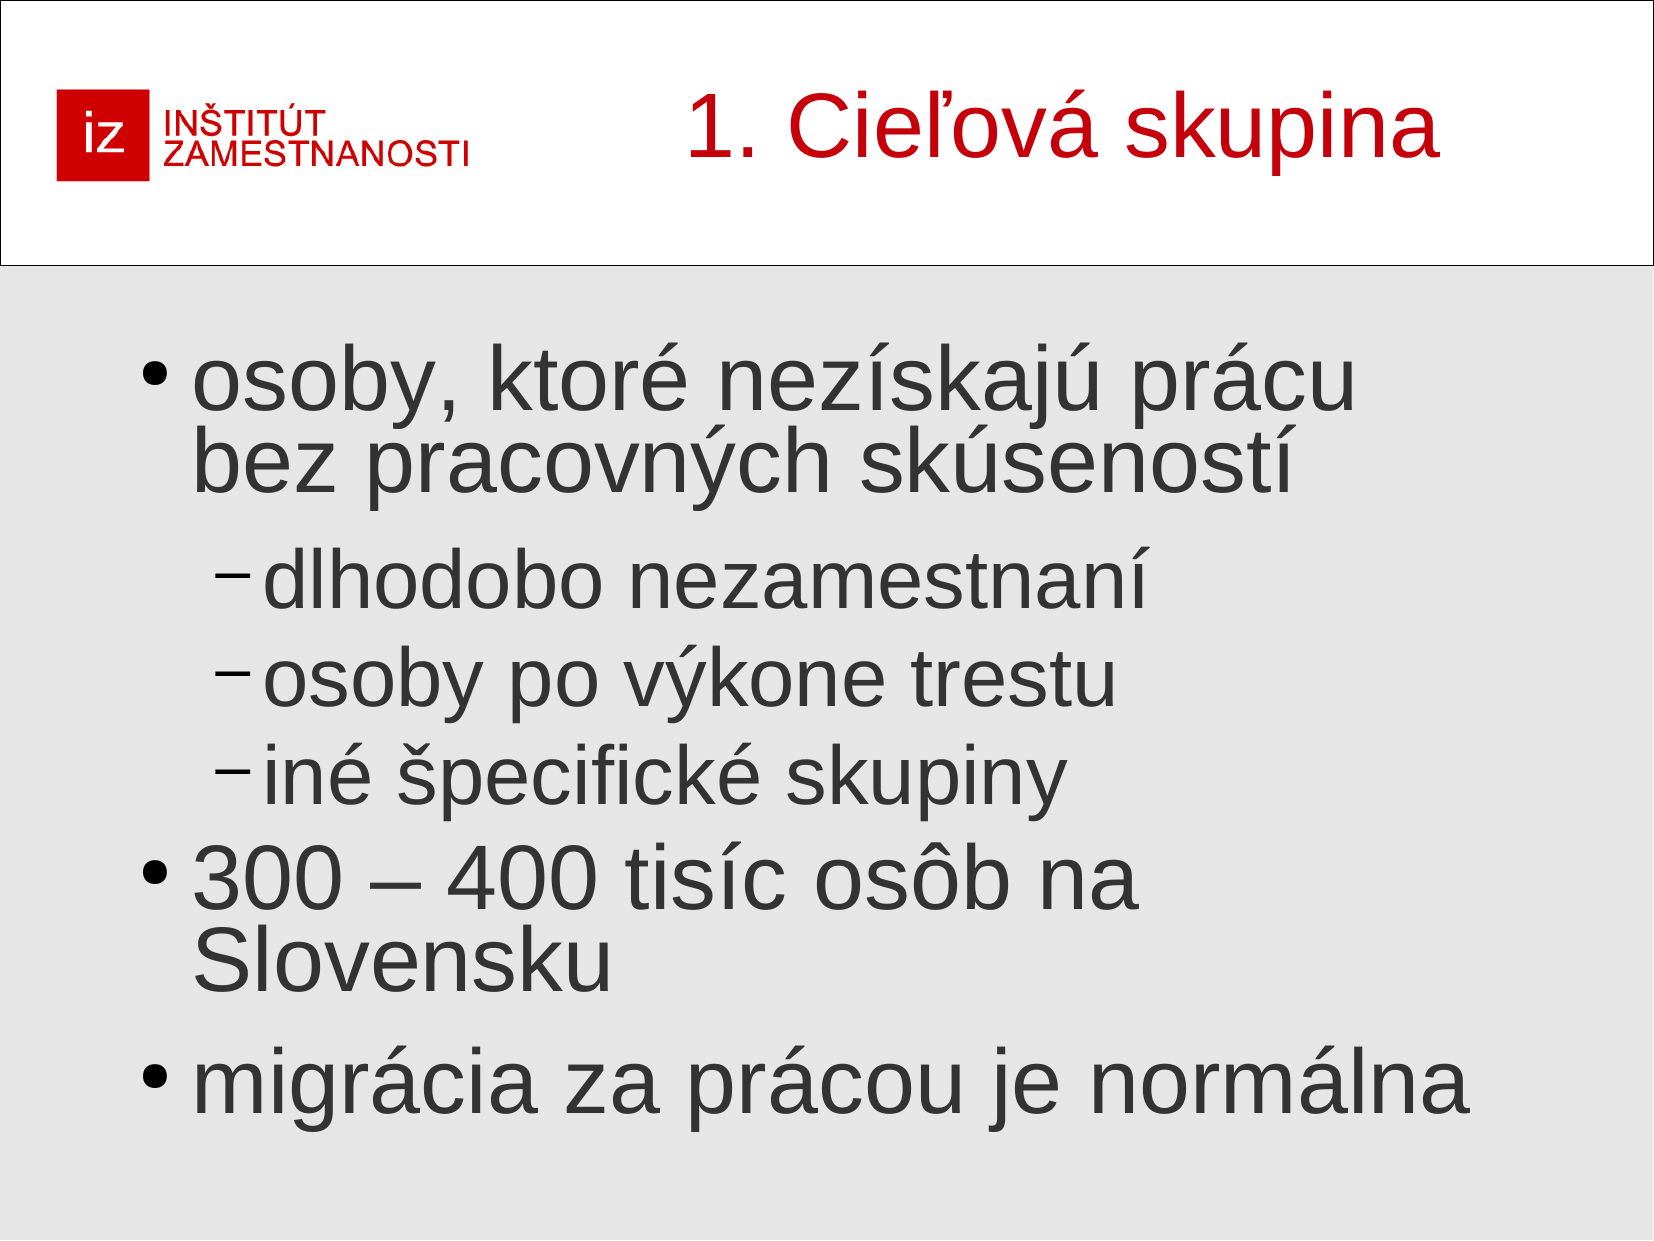

# 1. Cieľová skupina
osoby, ktoré nezískajú prácu bez pracovných skúseností
dlhodobo nezamestnaní
osoby po výkone trestu
iné špecifické skupiny
300 – 400 tisíc osôb na Slovensku
migrácia za prácou je normálna